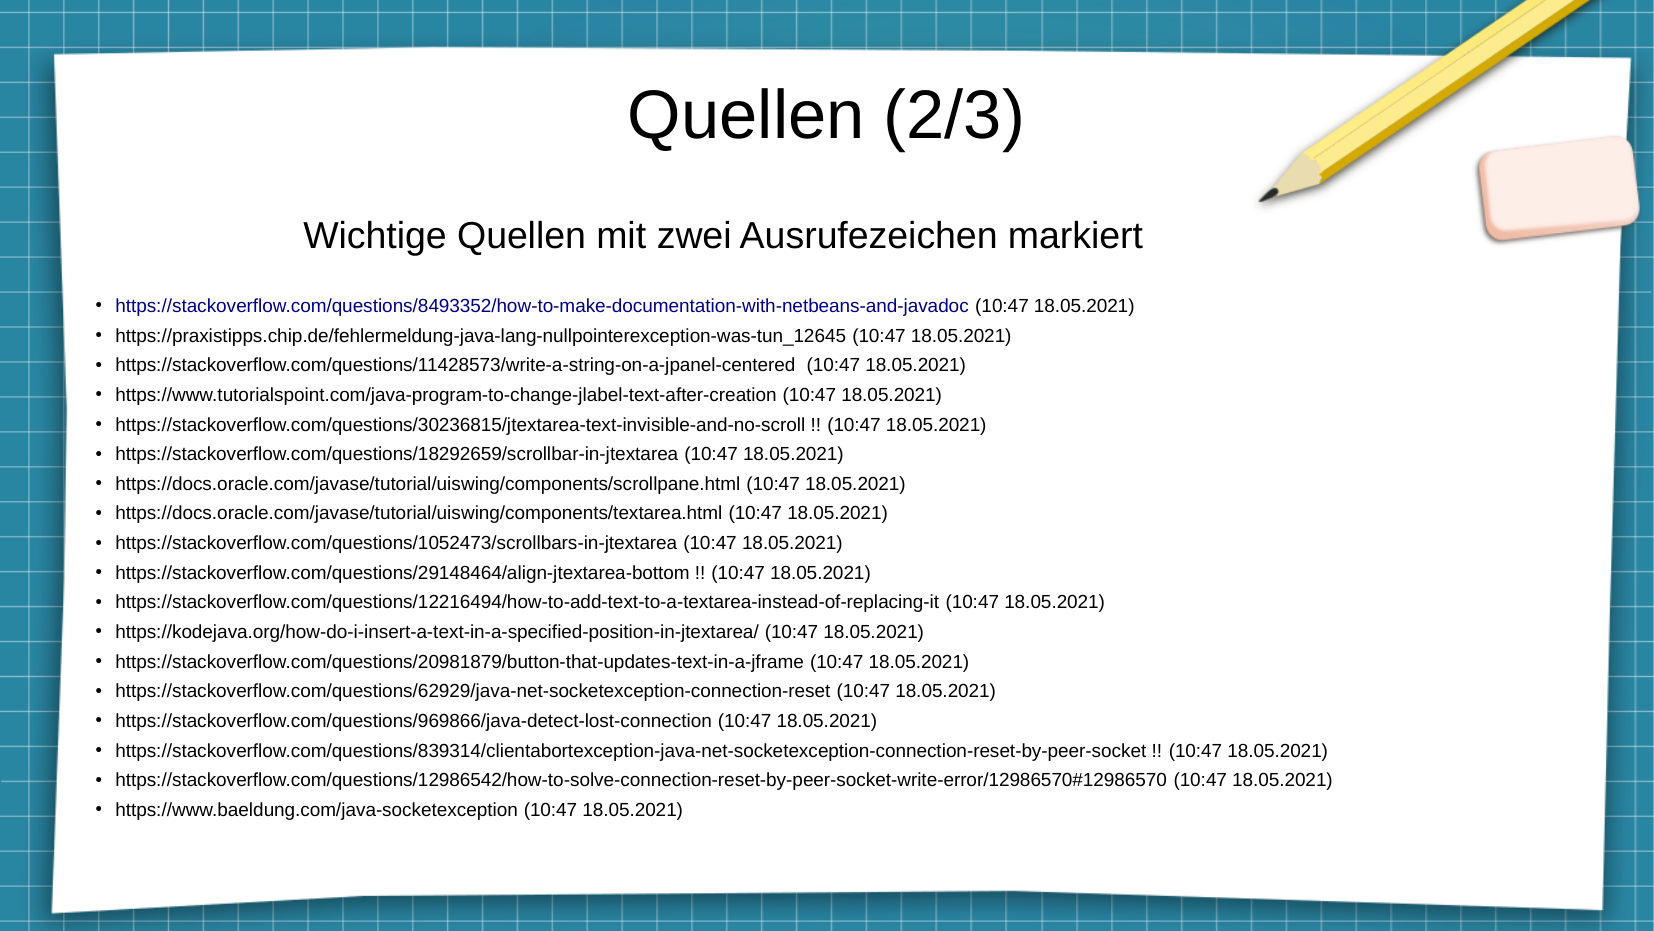

# Quellen (2/3)
Wichtige Quellen mit zwei Ausrufezeichen markiert
https://stackoverflow.com/questions/8493352/how-to-make-documentation-with-netbeans-and-javadoc (10:47 18.05.2021)
https://praxistipps.chip.de/fehlermeldung-java-lang-nullpointerexception-was-tun_12645 (10:47 18.05.2021)
https://stackoverflow.com/questions/11428573/write-a-string-on-a-jpanel-centered (10:47 18.05.2021)
https://www.tutorialspoint.com/java-program-to-change-jlabel-text-after-creation (10:47 18.05.2021)
https://stackoverflow.com/questions/30236815/jtextarea-text-invisible-and-no-scroll !! (10:47 18.05.2021)
https://stackoverflow.com/questions/18292659/scrollbar-in-jtextarea (10:47 18.05.2021)
https://docs.oracle.com/javase/tutorial/uiswing/components/scrollpane.html (10:47 18.05.2021)
https://docs.oracle.com/javase/tutorial/uiswing/components/textarea.html (10:47 18.05.2021)
https://stackoverflow.com/questions/1052473/scrollbars-in-jtextarea (10:47 18.05.2021)
https://stackoverflow.com/questions/29148464/align-jtextarea-bottom !! (10:47 18.05.2021)
https://stackoverflow.com/questions/12216494/how-to-add-text-to-a-textarea-instead-of-replacing-it (10:47 18.05.2021)
https://kodejava.org/how-do-i-insert-a-text-in-a-specified-position-in-jtextarea/ (10:47 18.05.2021)
https://stackoverflow.com/questions/20981879/button-that-updates-text-in-a-jframe (10:47 18.05.2021)
https://stackoverflow.com/questions/62929/java-net-socketexception-connection-reset (10:47 18.05.2021)
https://stackoverflow.com/questions/969866/java-detect-lost-connection (10:47 18.05.2021)
https://stackoverflow.com/questions/839314/clientabortexception-java-net-socketexception-connection-reset-by-peer-socket !! (10:47 18.05.2021)
https://stackoverflow.com/questions/12986542/how-to-solve-connection-reset-by-peer-socket-write-error/12986570#12986570 (10:47 18.05.2021)
https://www.baeldung.com/java-socketexception (10:47 18.05.2021)